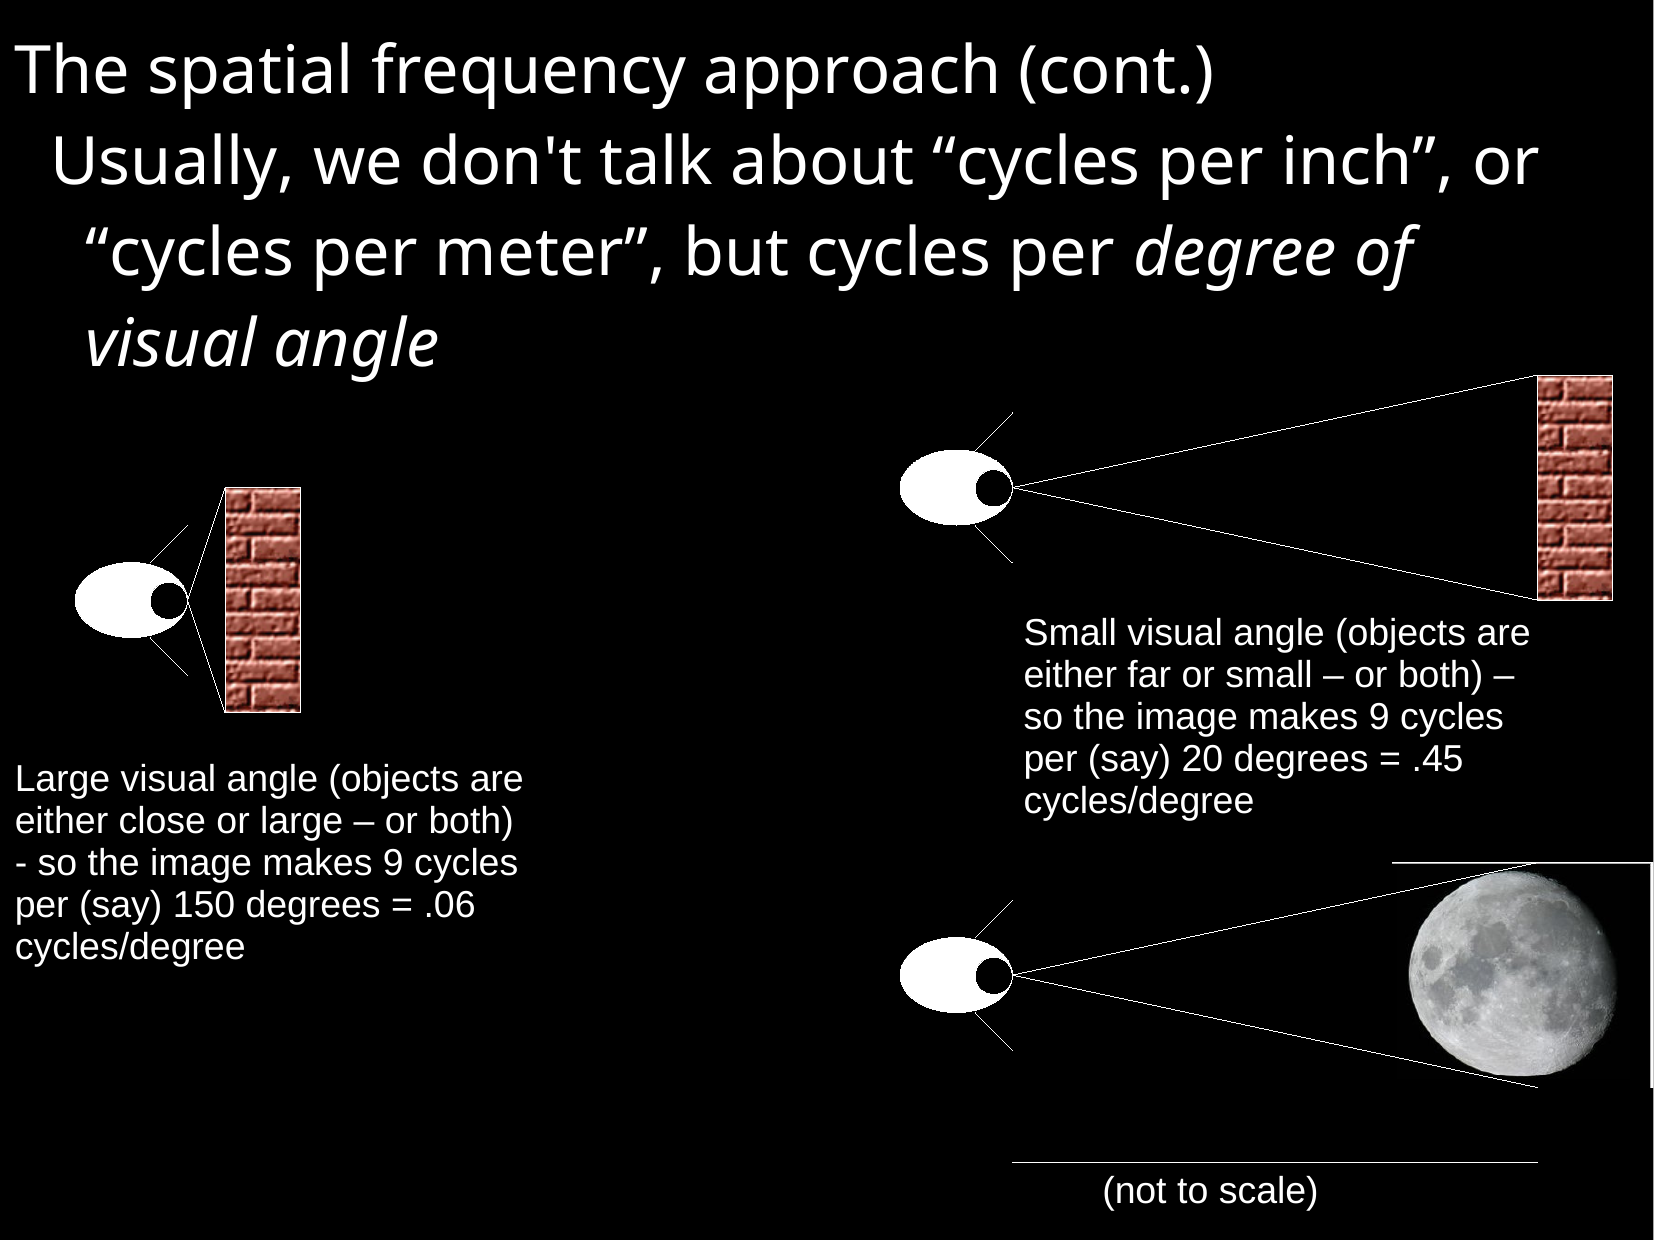

The spatial frequency approach (cont.)
Usually, we don't talk about “cycles per inch”, or “cycles per meter”, but cycles per degree of visual angle
Small visual angle (objects are either far or small – or both) – so the image makes 9 cycles per (say) 20 degrees = .45 cycles/degree
Large visual angle (objects are either close or large – or both)
- so the image makes 9 cycles per (say) 150 degrees = .06 cycles/degree
(not to scale)